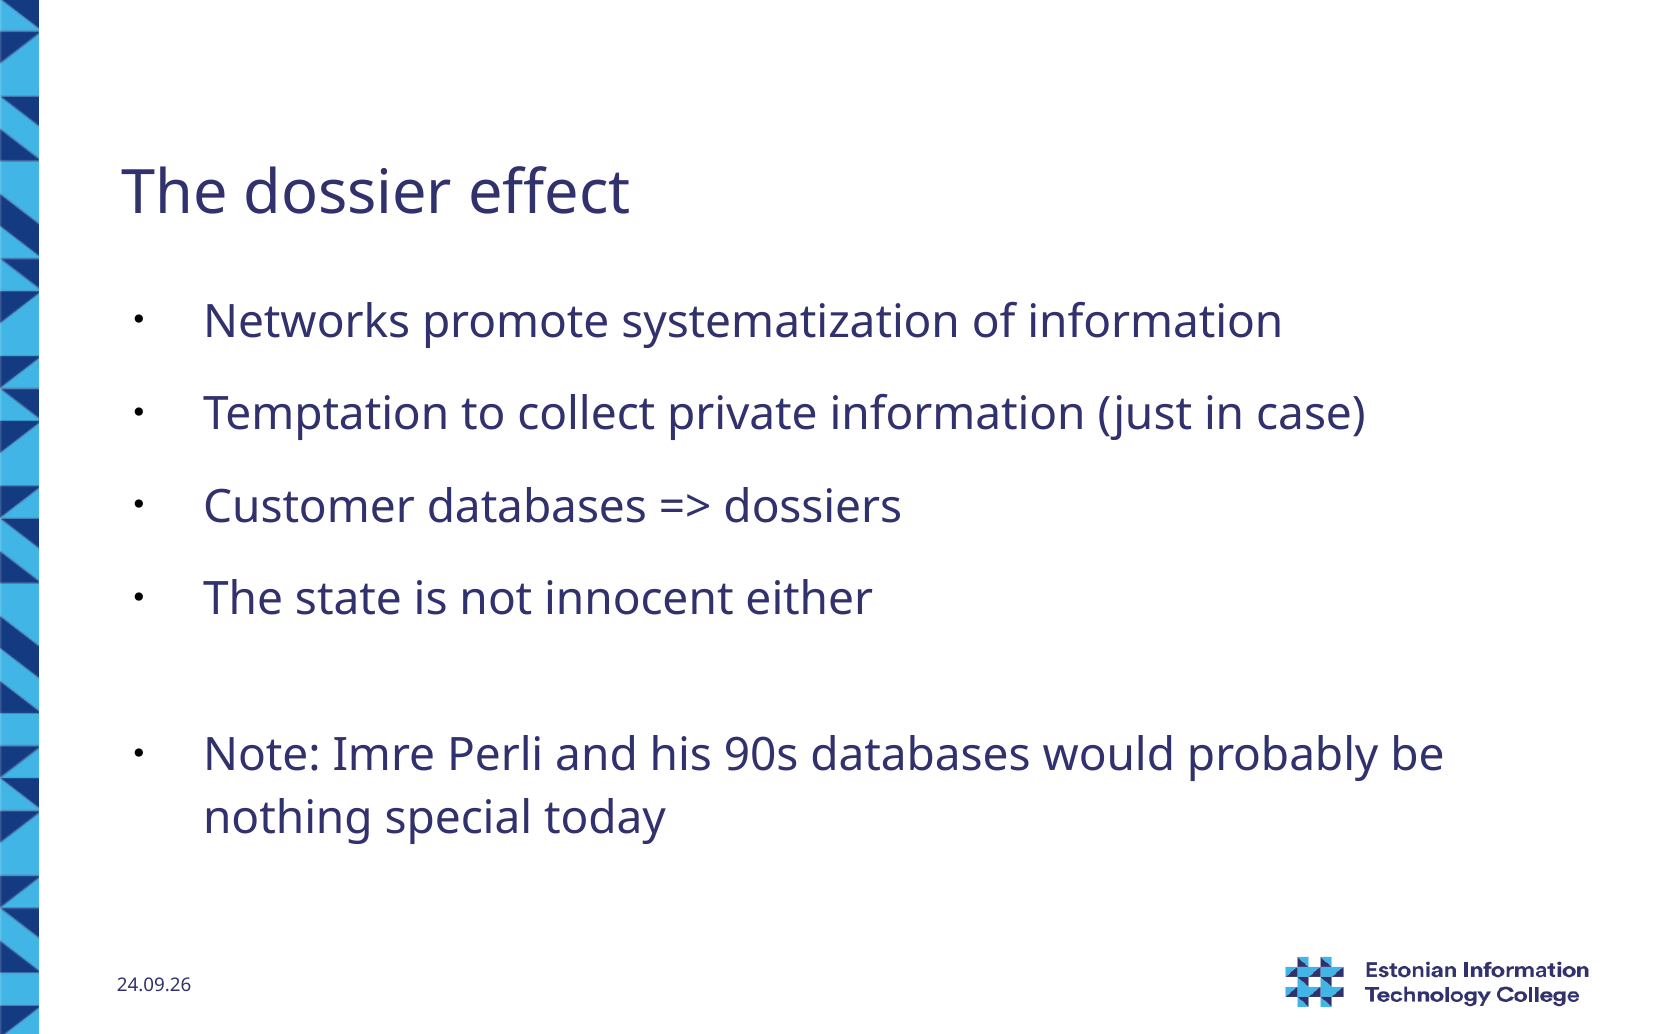

# The dossier effect
Networks promote systematization of information
Temptation to collect private information (just in case)
Customer databases => dossiers
The state is not innocent either
Note: Imre Perli and his 90s databases would probably be nothing special today